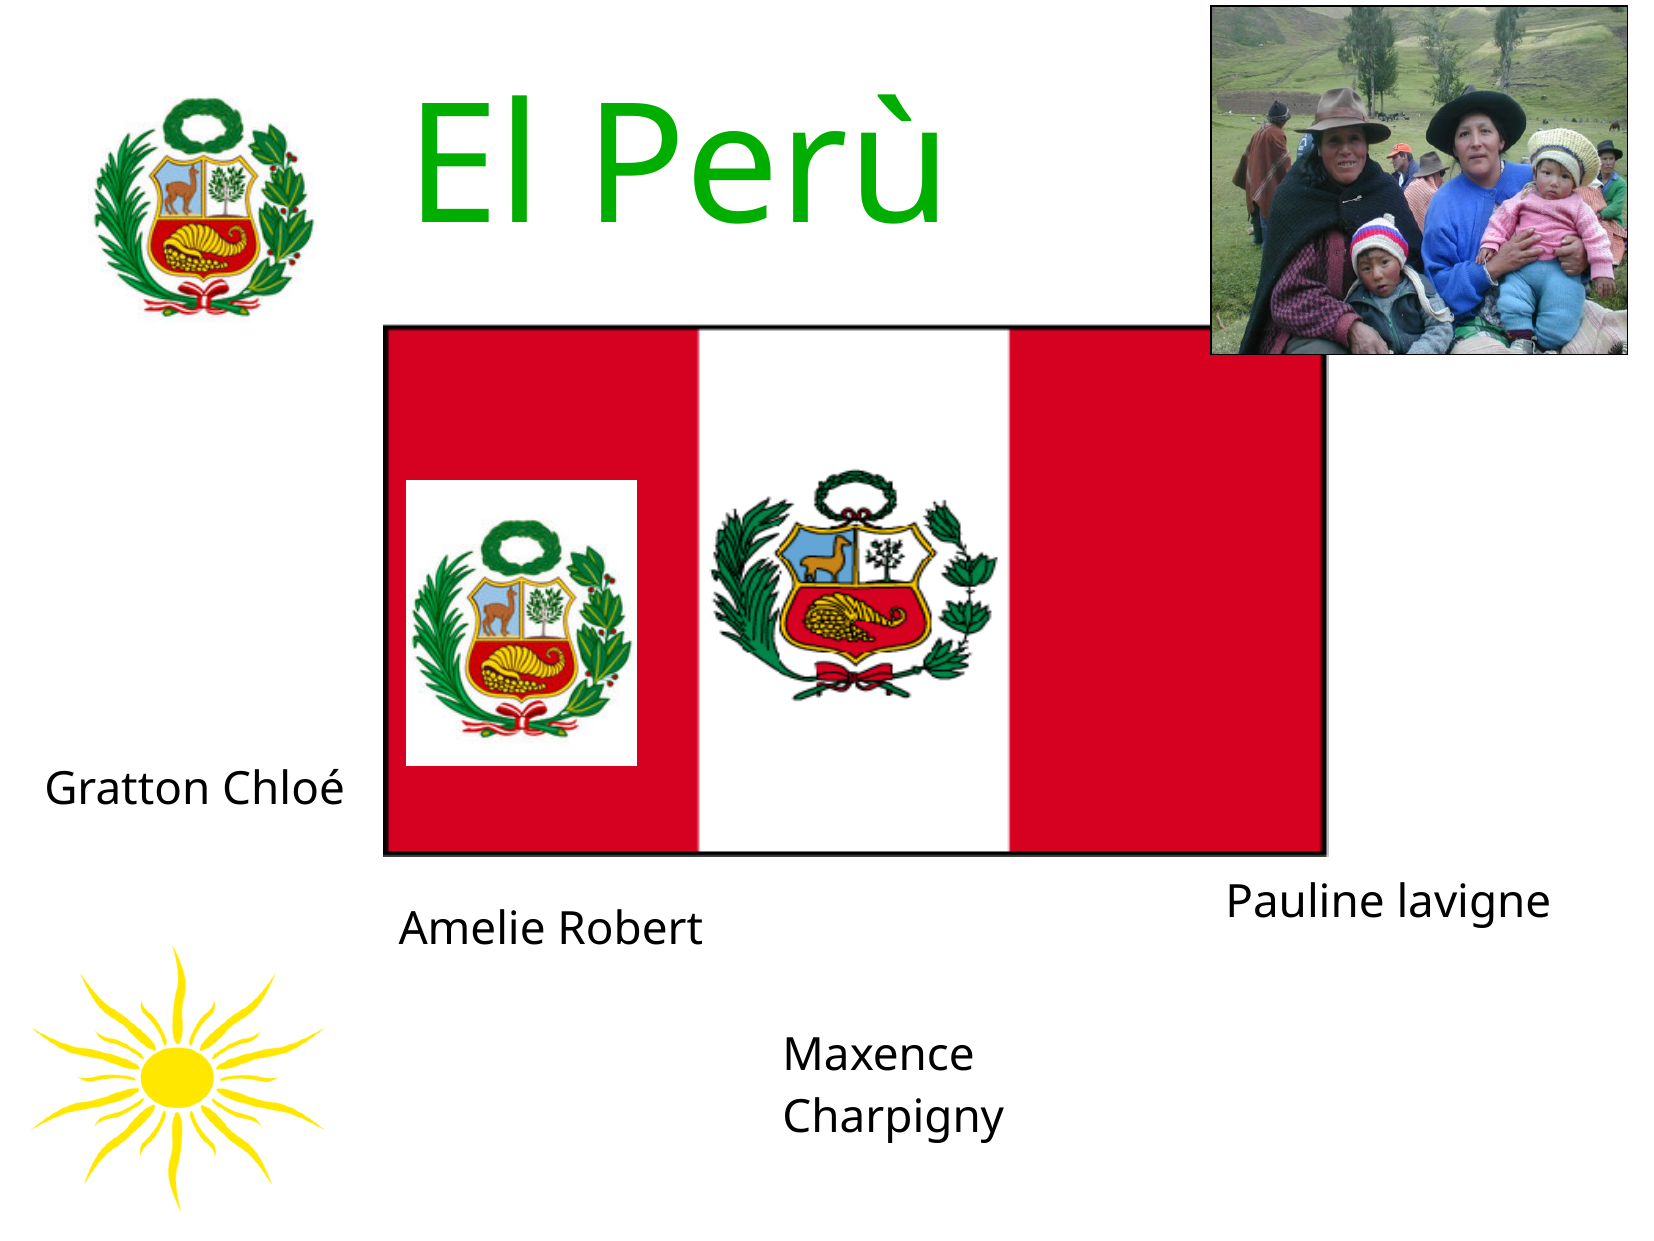

El Perù
Gratton Chloé
Pauline lavigne
Amelie Robert
Maxence Charpigny